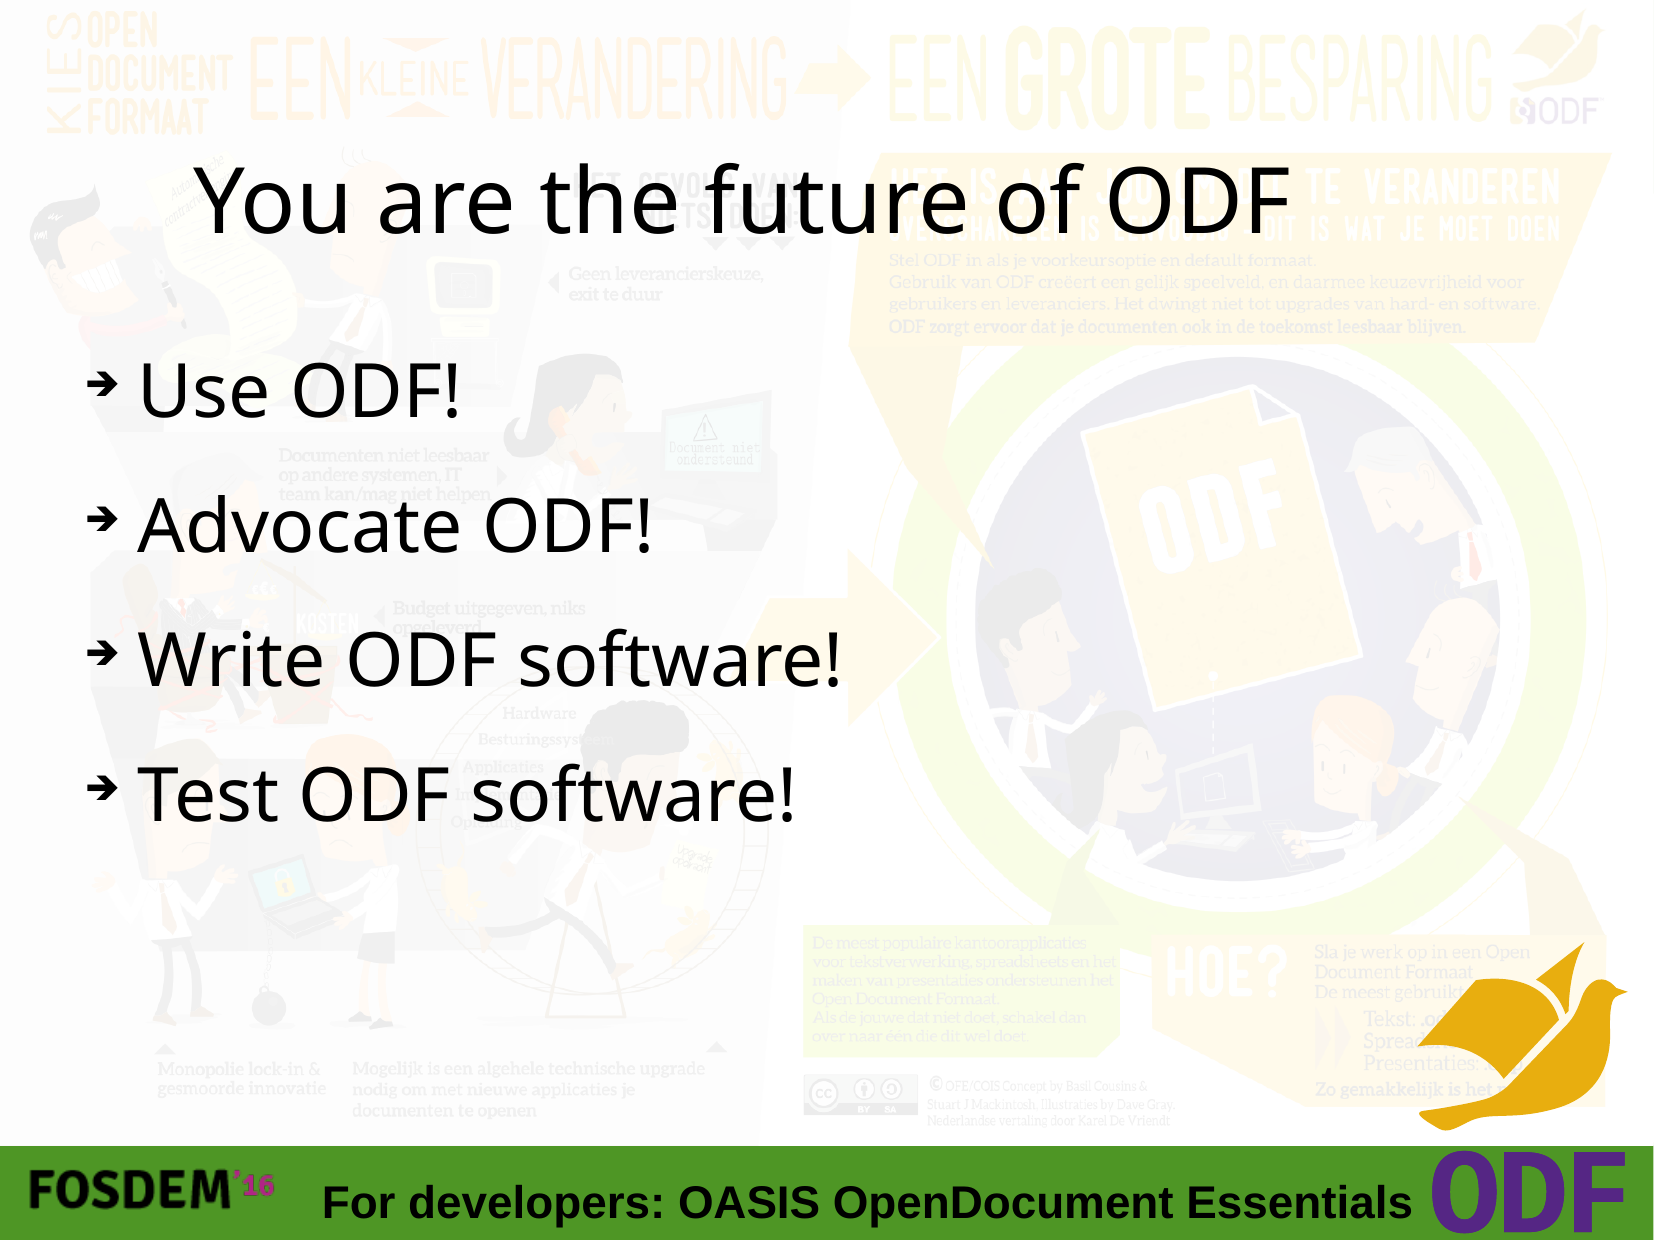

# You are the future of ODF
Use ODF!
Advocate ODF!
Write ODF software!
Test ODF software!
For developers: OASIS OpenDocument Essentials